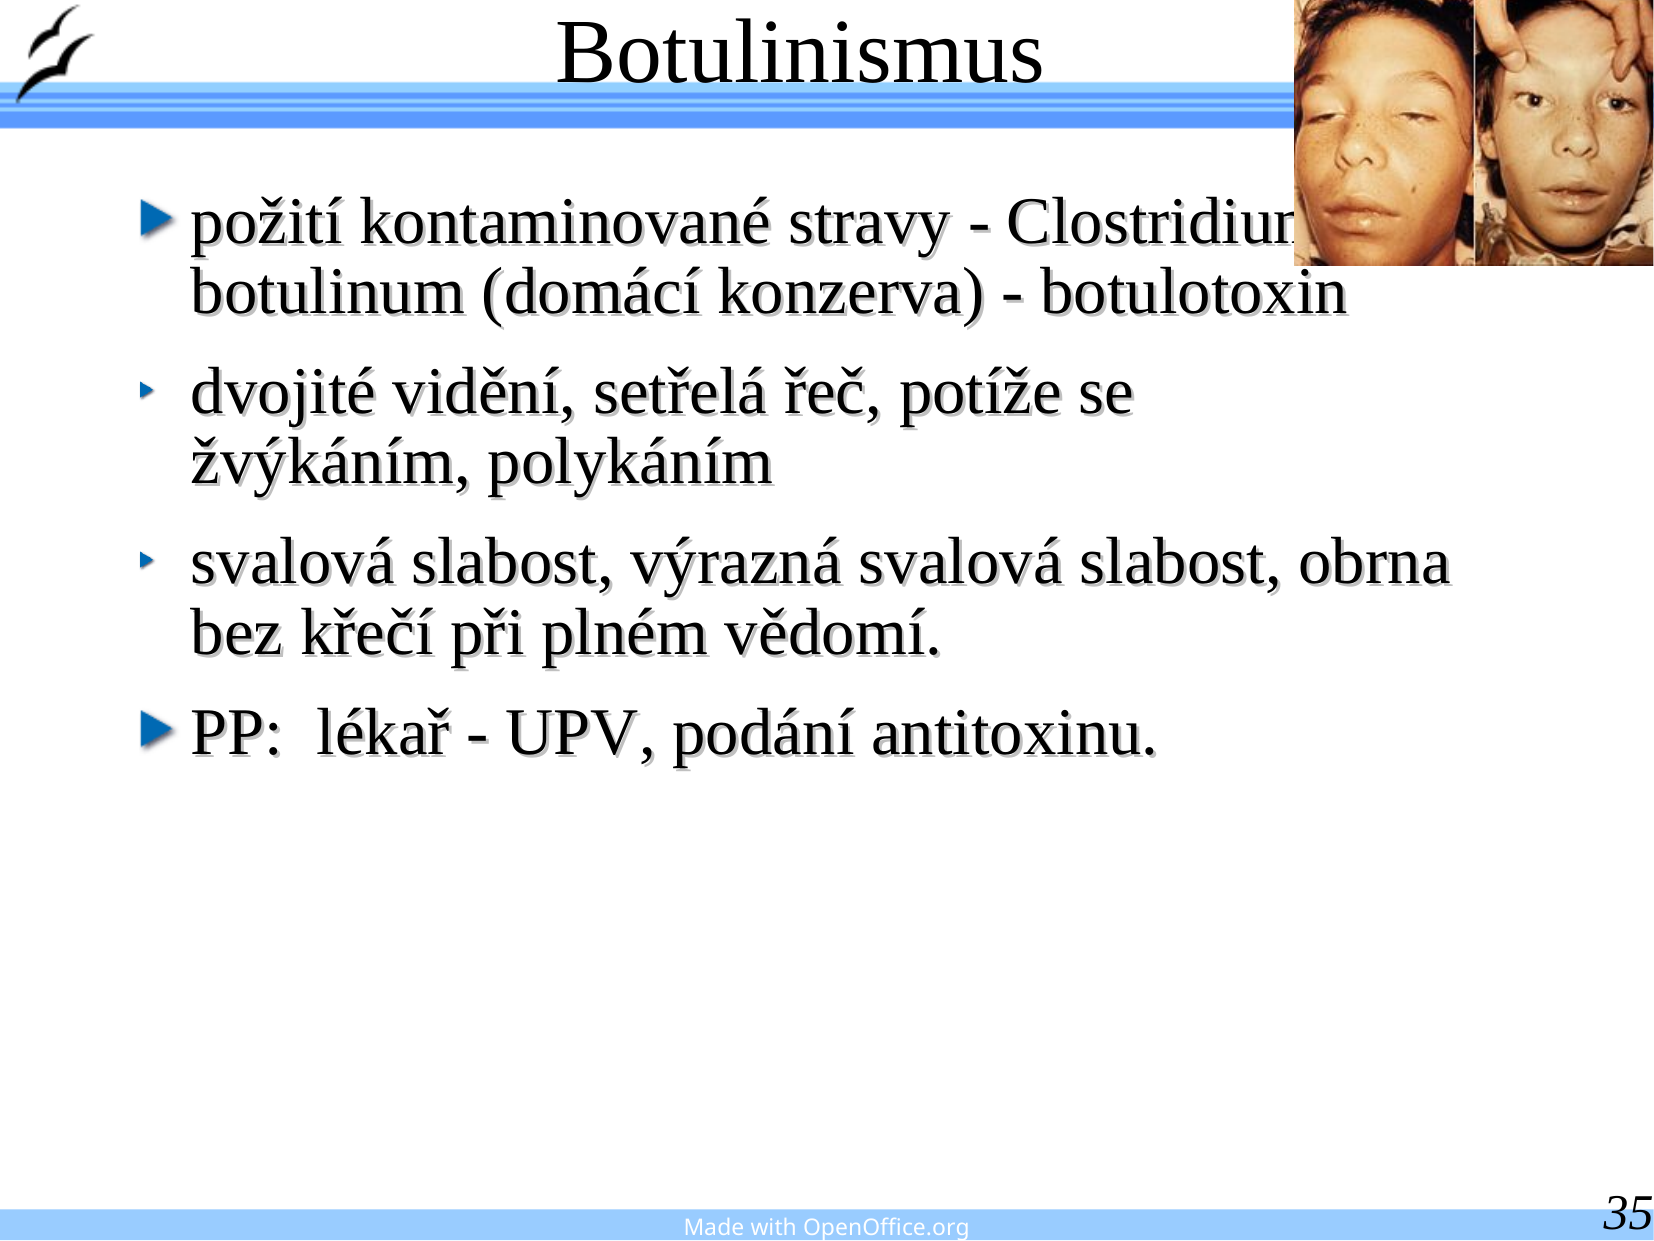

# Botulinismus
požití kontaminované stravy - Clostridium botulinum (domácí konzerva) - botulotoxin
dvojité vidění, setřelá řeč, potíže se žvýkáním, polykáním
svalová slabost, výrazná svalová slabost, obrna bez křečí při plném vědomí.
PP: lékař - UPV, podání antitoxinu.